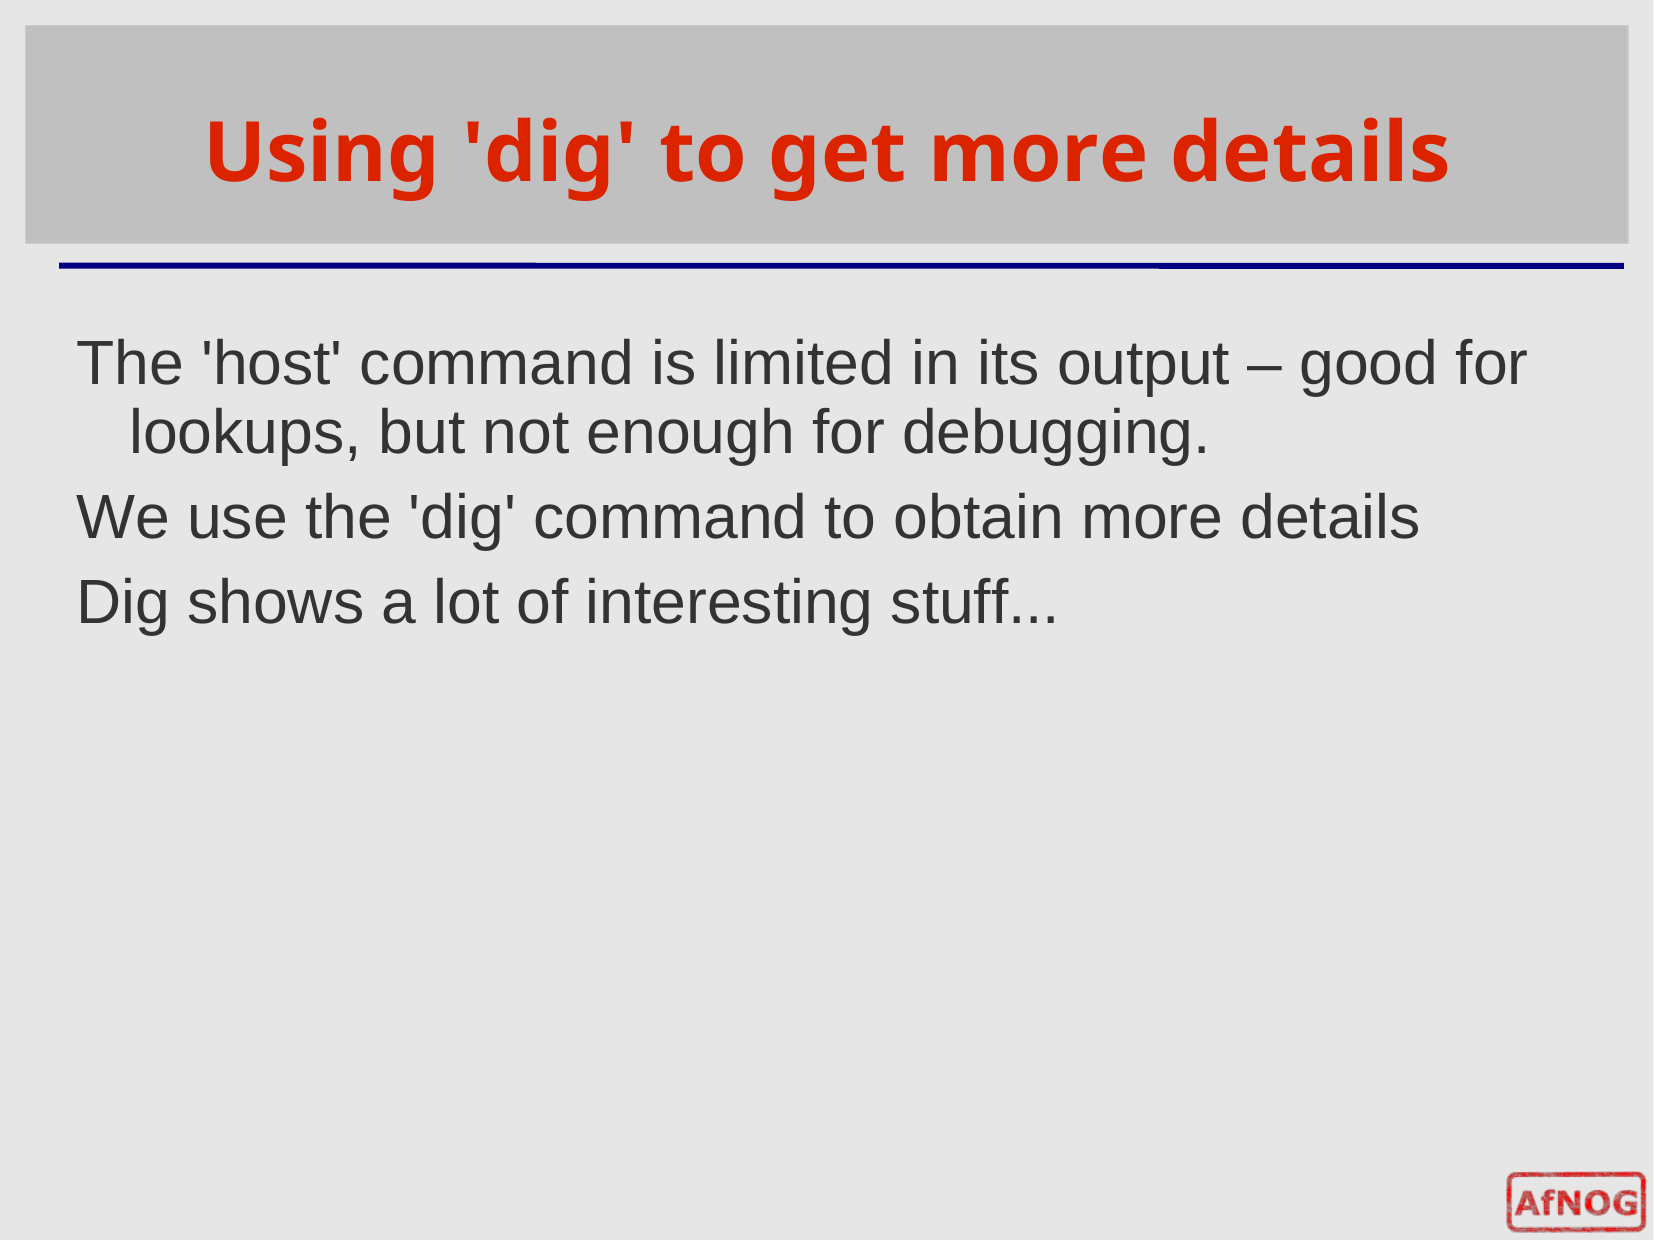

# Using 'dig' to get more details
The 'host' command is limited in its output – good for lookups, but not enough for debugging.
We use the 'dig' command to obtain more details
Dig shows a lot of interesting stuff...